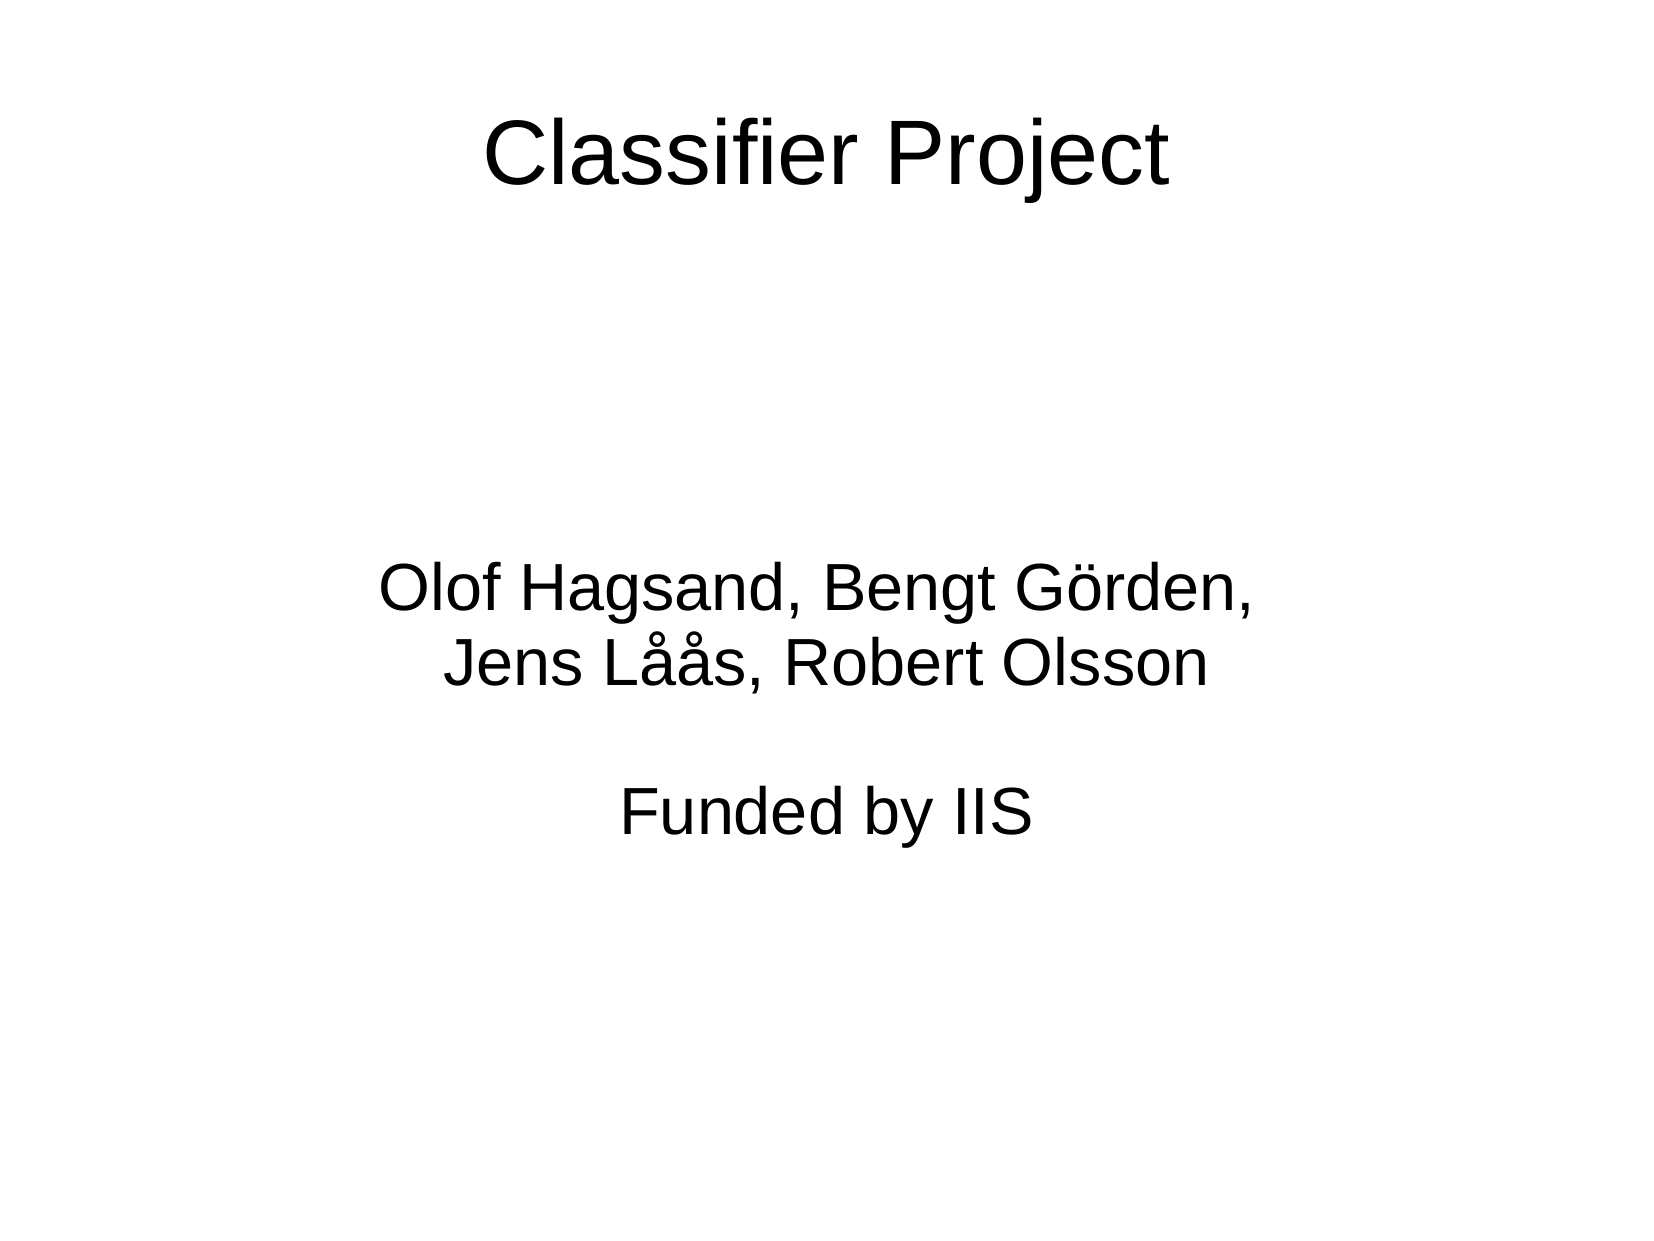

# Classifier Project
Olof Hagsand, Bengt Görden,
Jens Låås, Robert Olsson
Funded by IIS